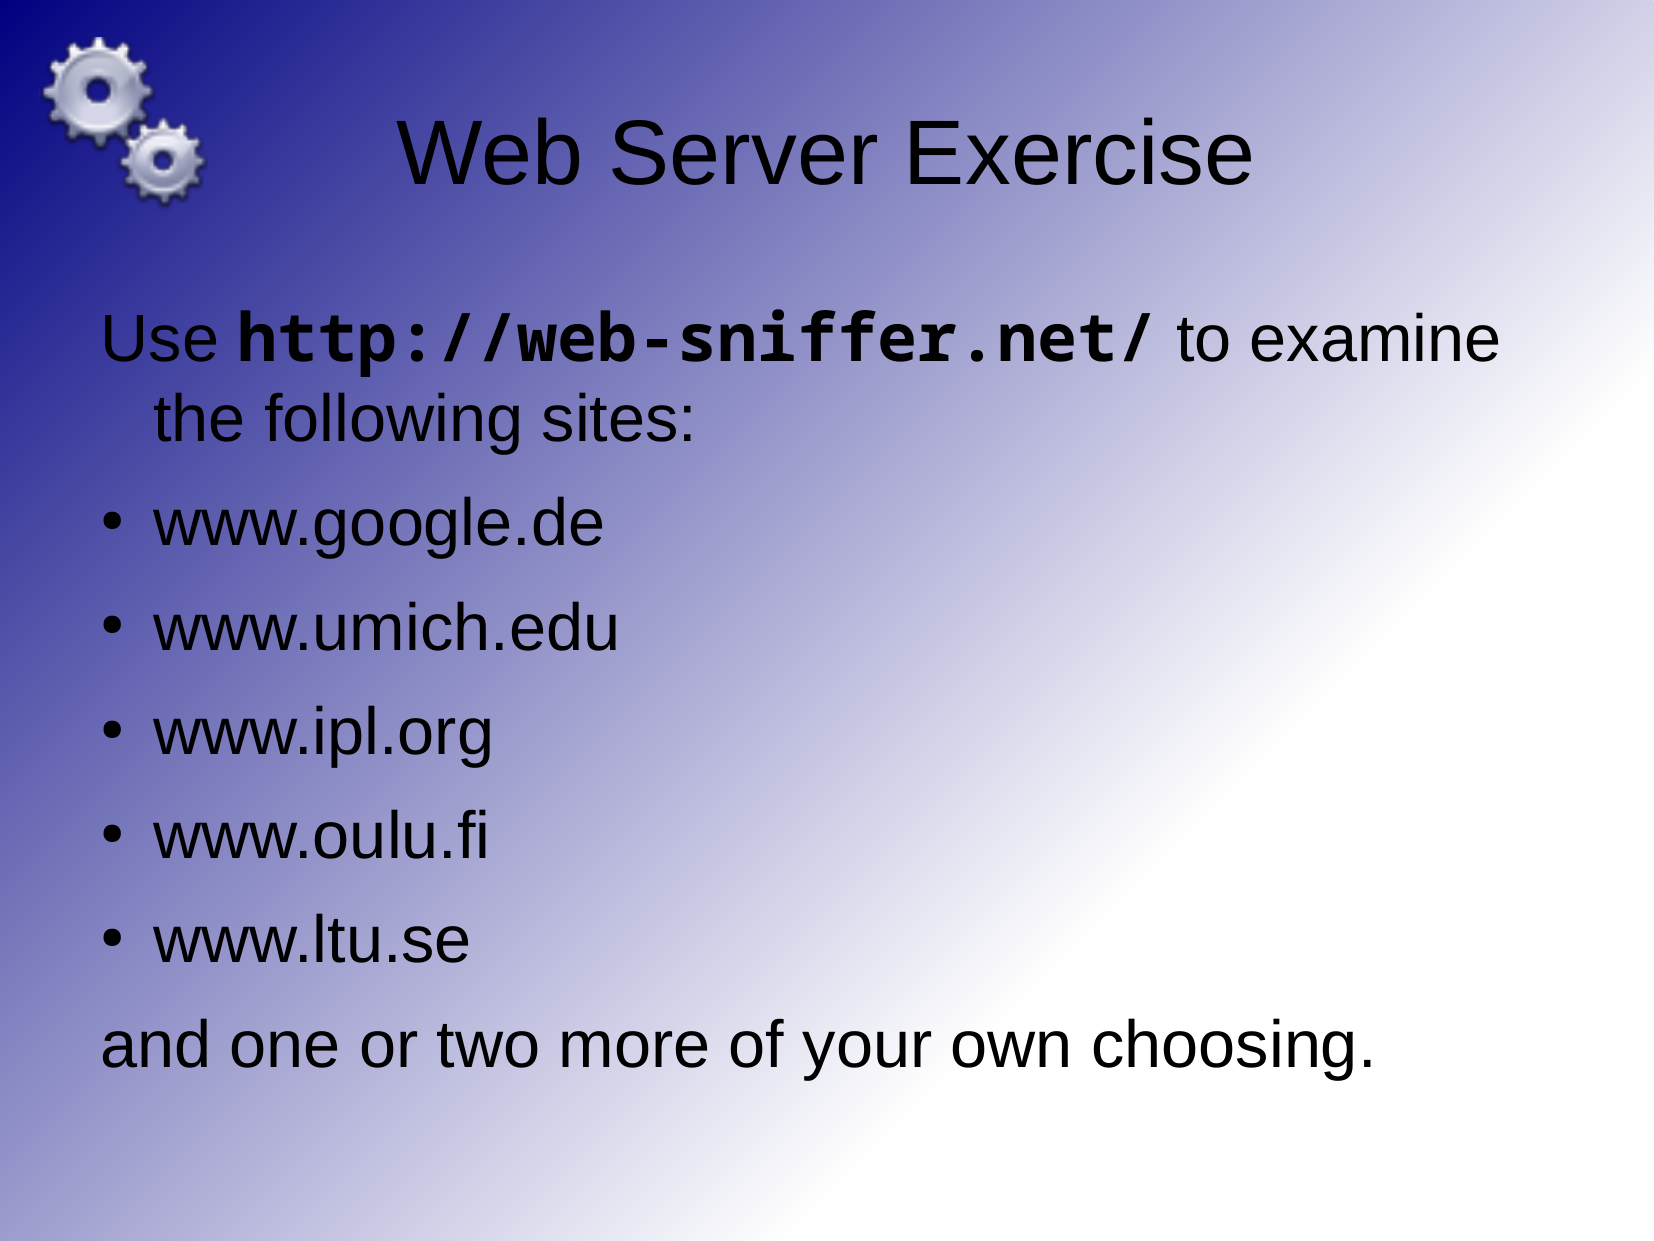

# Web Server Exercise
Use http://web-sniffer.net/ to examine the following sites:
www.google.de
www.umich.edu
www.ipl.org
www.oulu.fi
www.ltu.se
and one or two more of your own choosing.